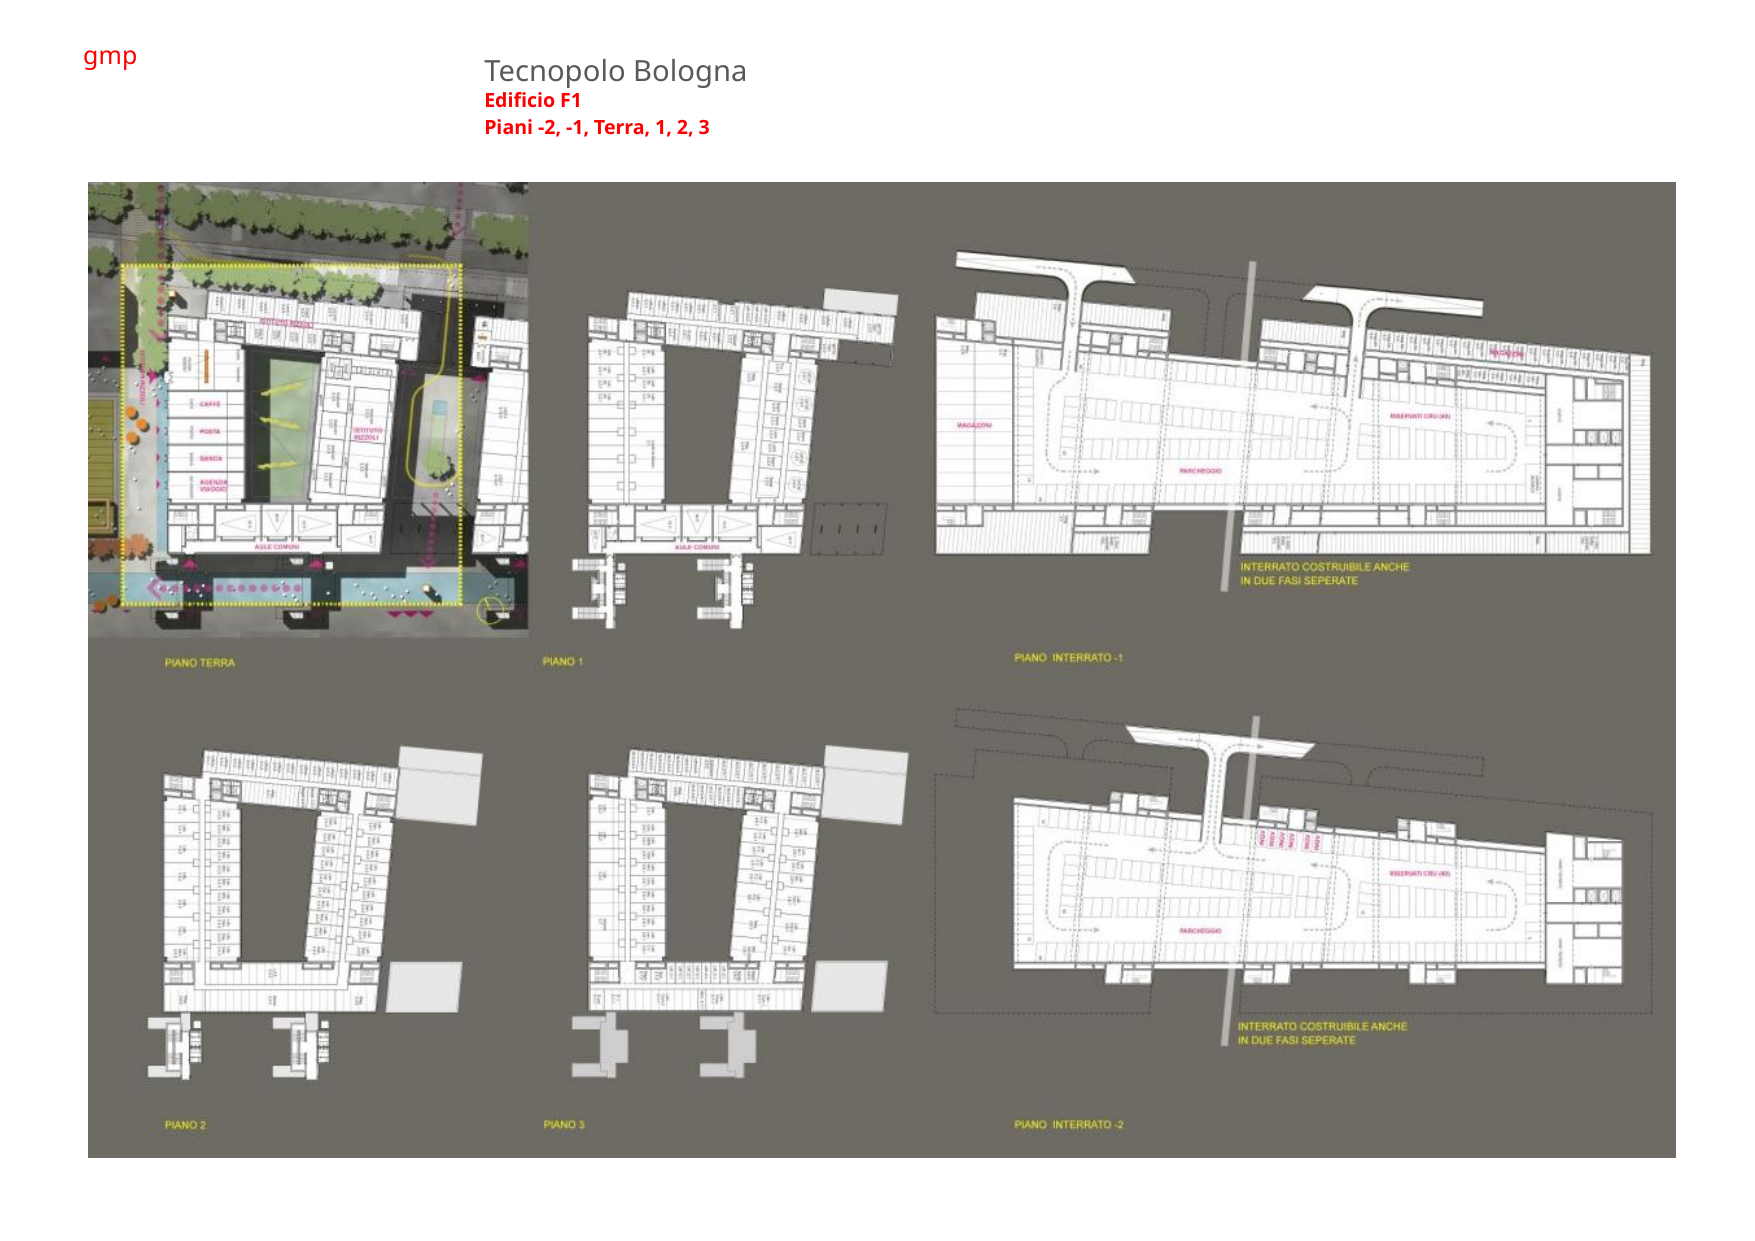

# Edificio F1
Piani -2, -1, Terra, 1, 2, 3